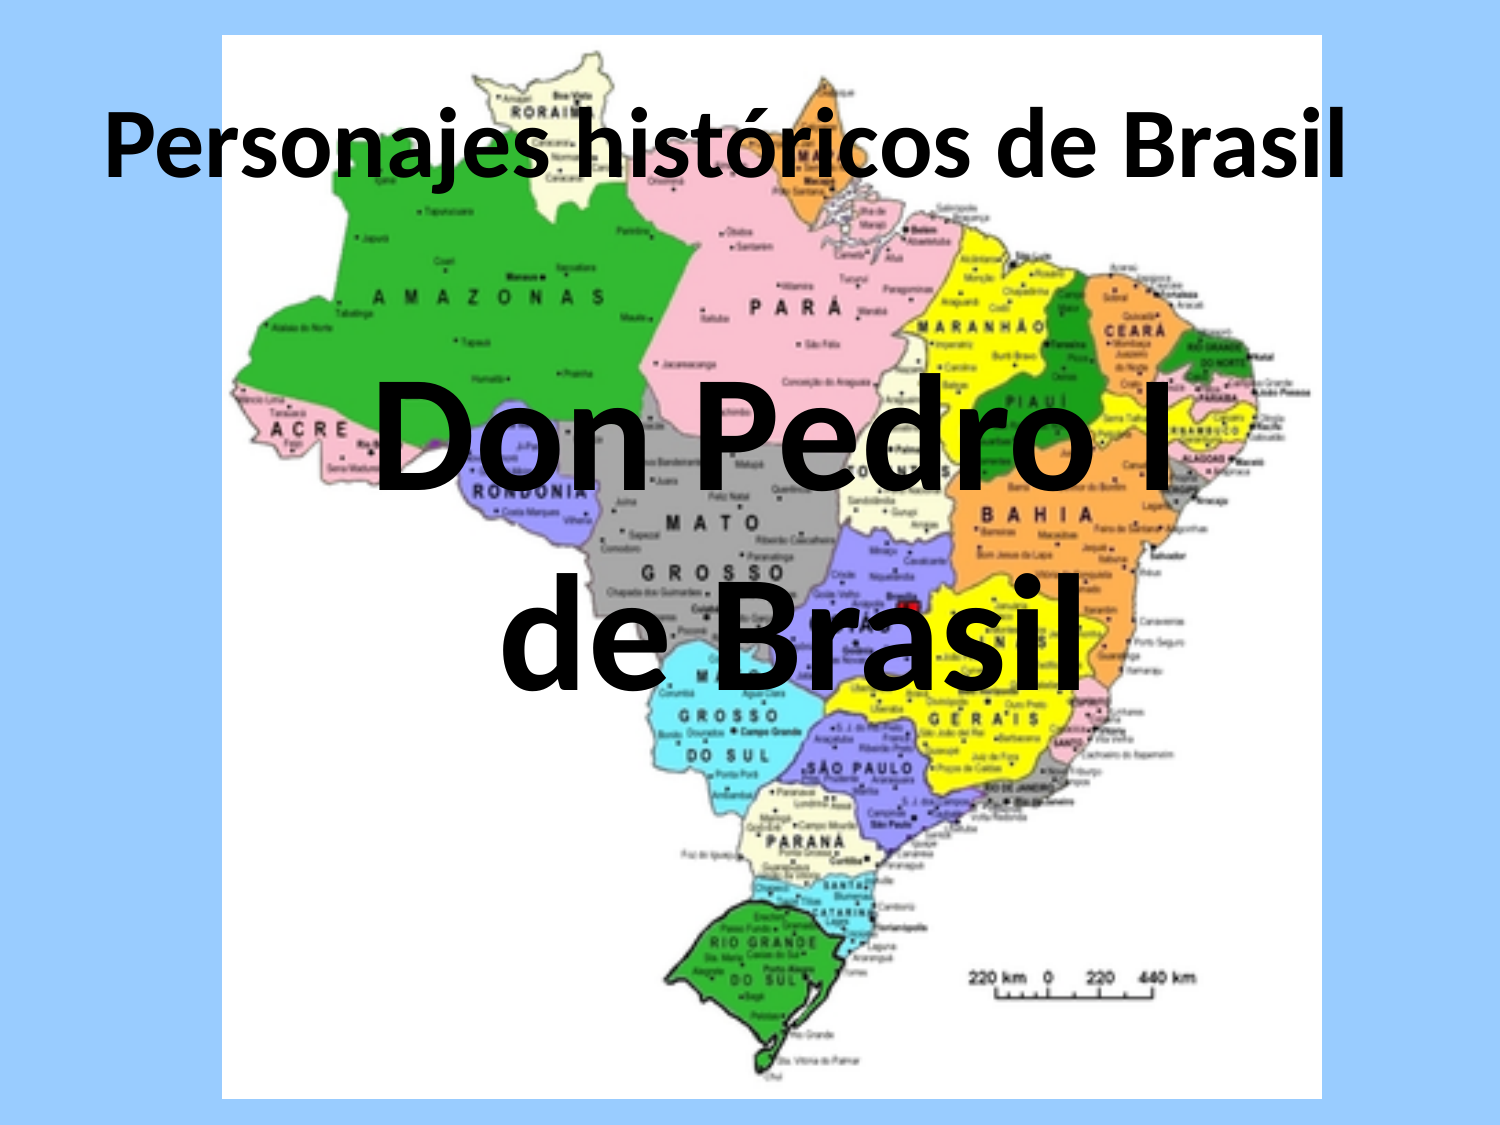

# Personajes históricos de Brasil
Don Pedro I
de Brasil